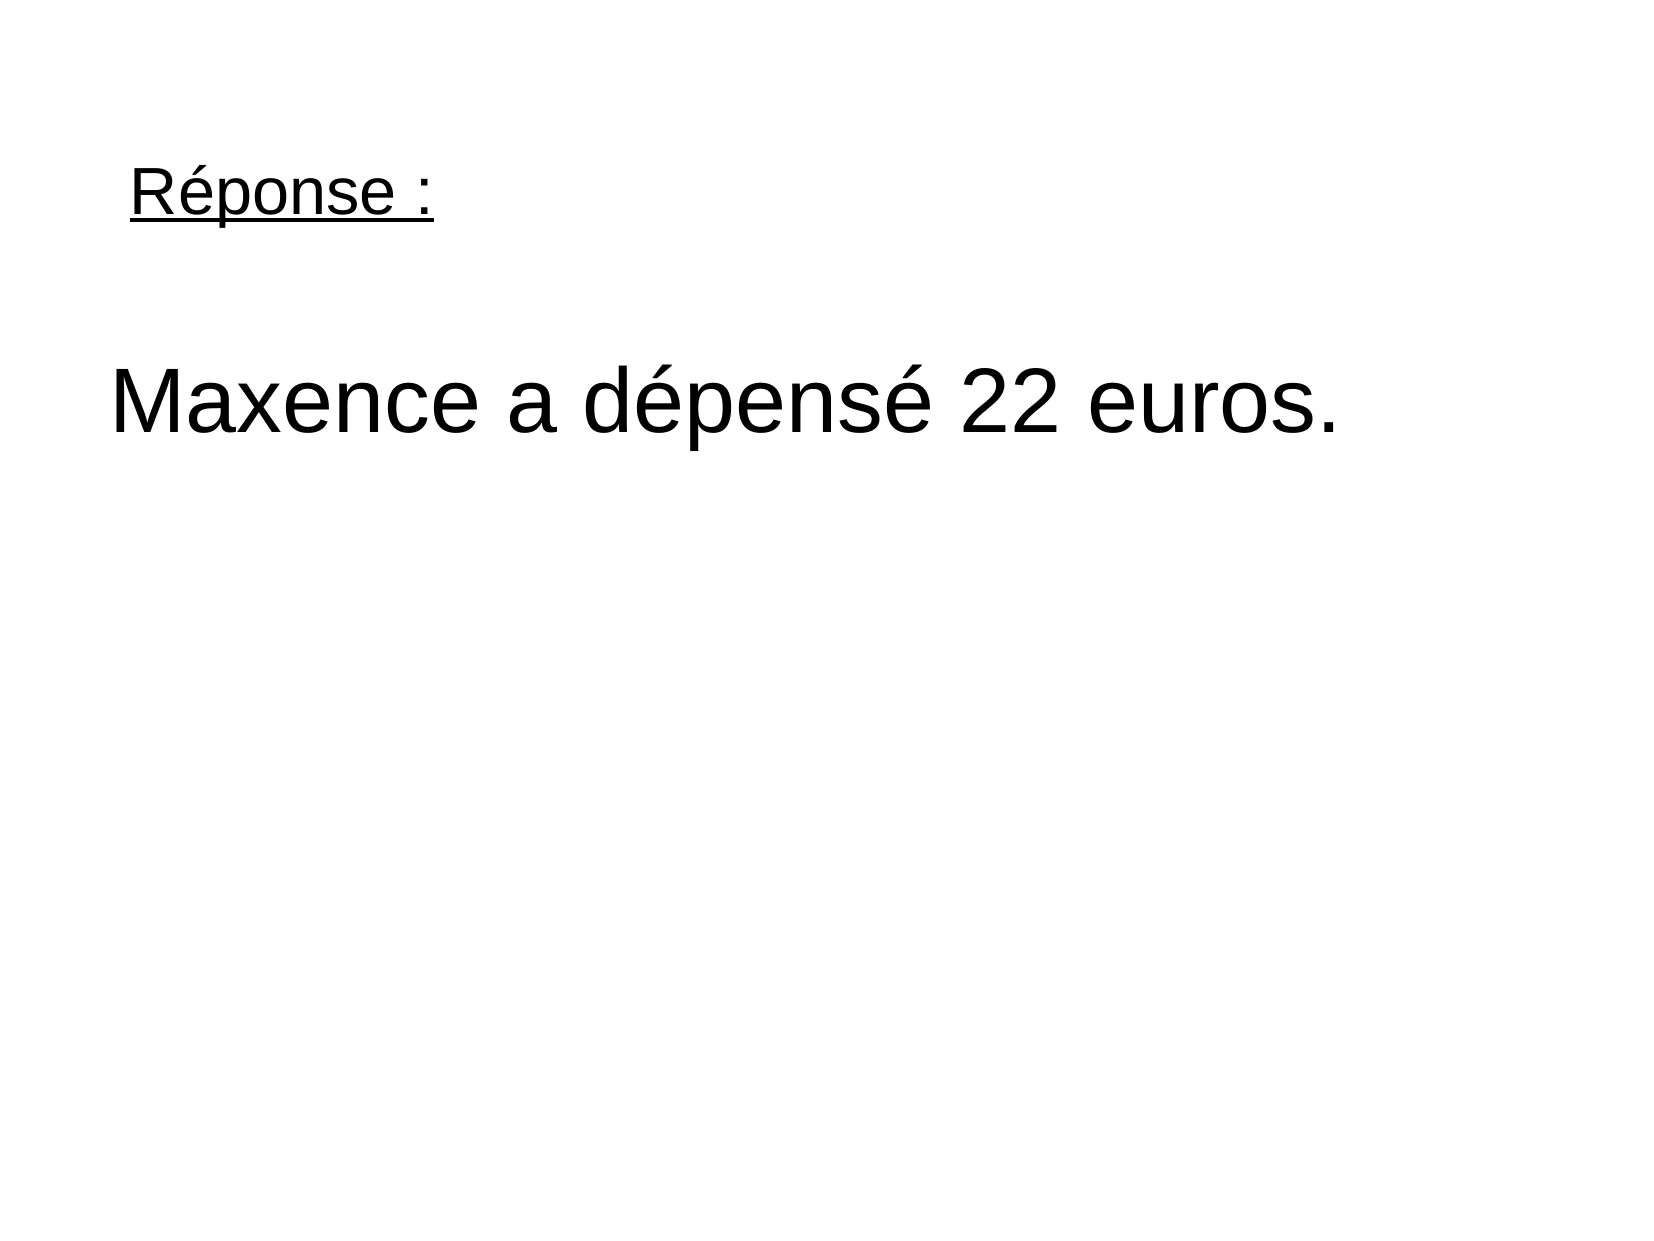

Réponse :
#
Maxence a dépensé 22 euros.